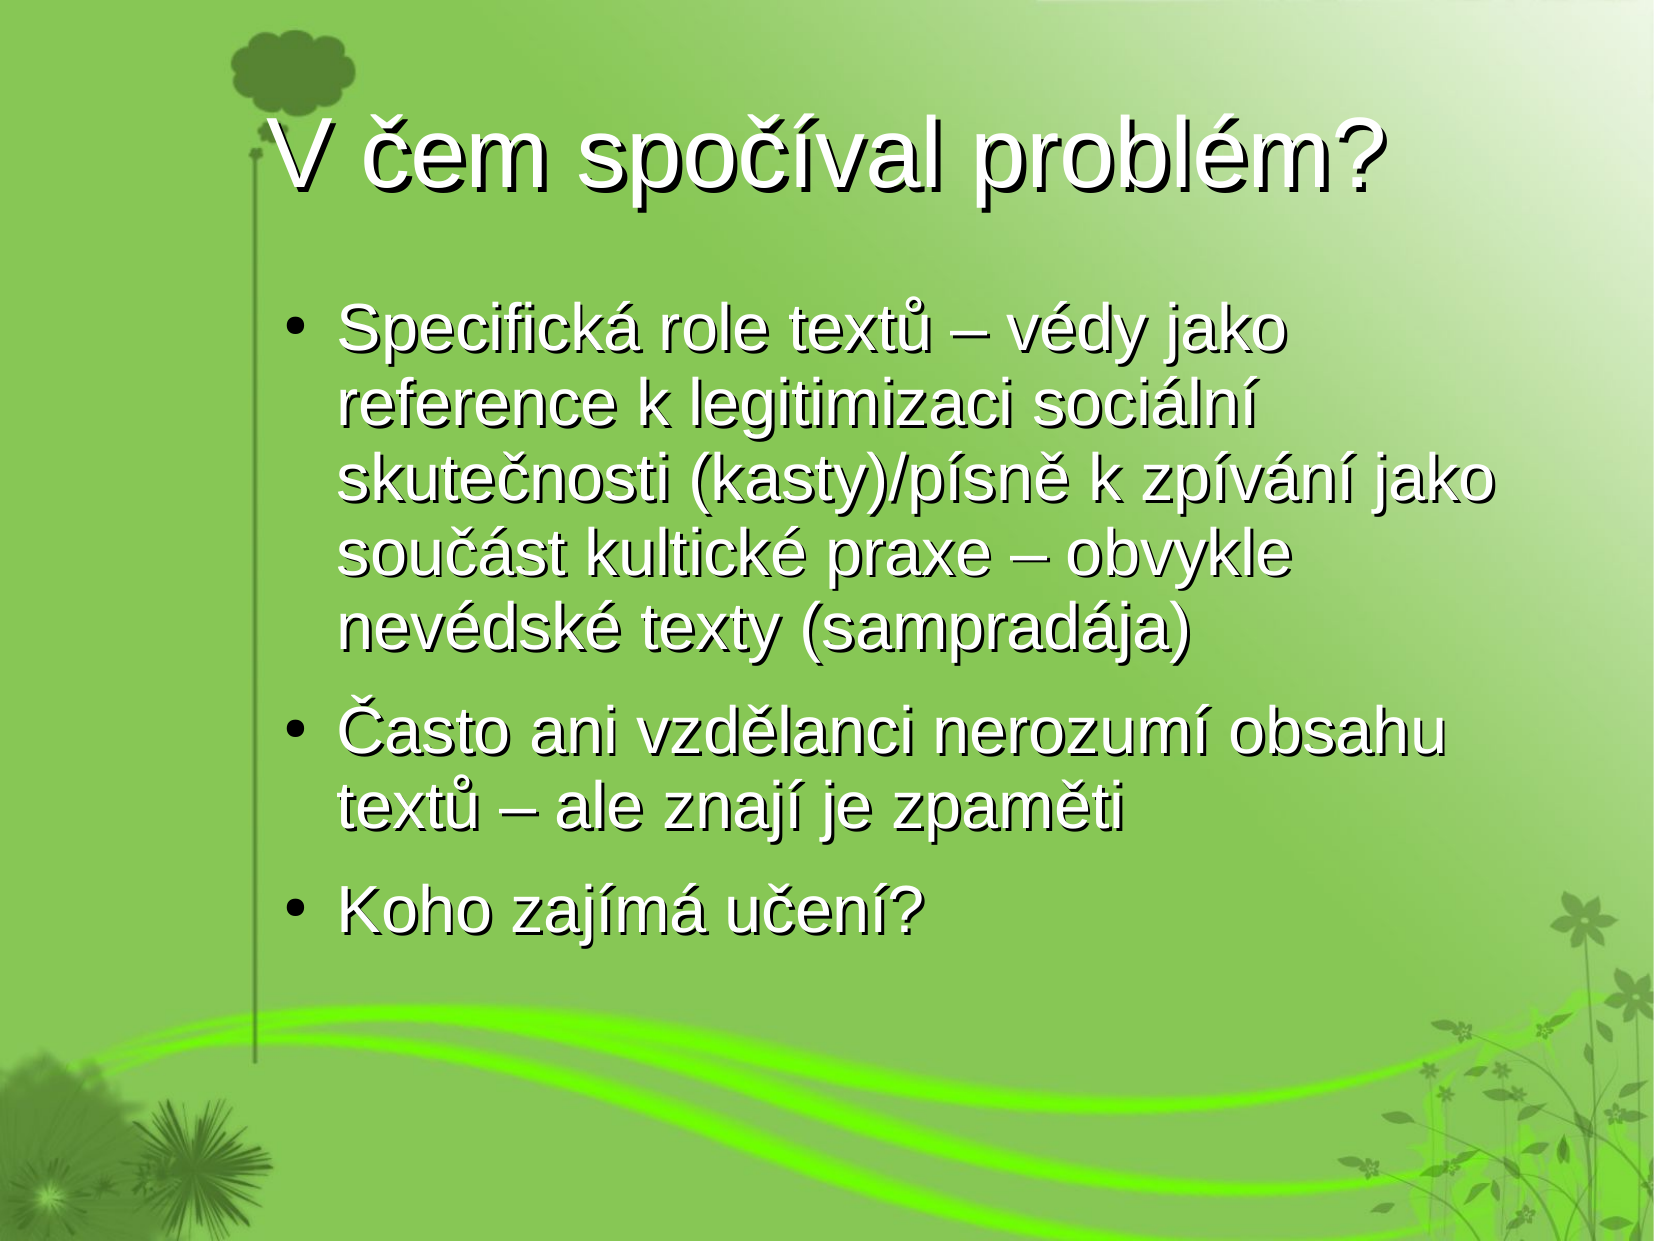

# V čem spočíval problém?
Specifická role textů – védy jako reference k legitimizaci sociální skutečnosti (kasty)/písně k zpívání jako součást kultické praxe – obvykle nevédské texty (sampradája)
Často ani vzdělanci nerozumí obsahu textů – ale znají je zpaměti
Koho zajímá učení?